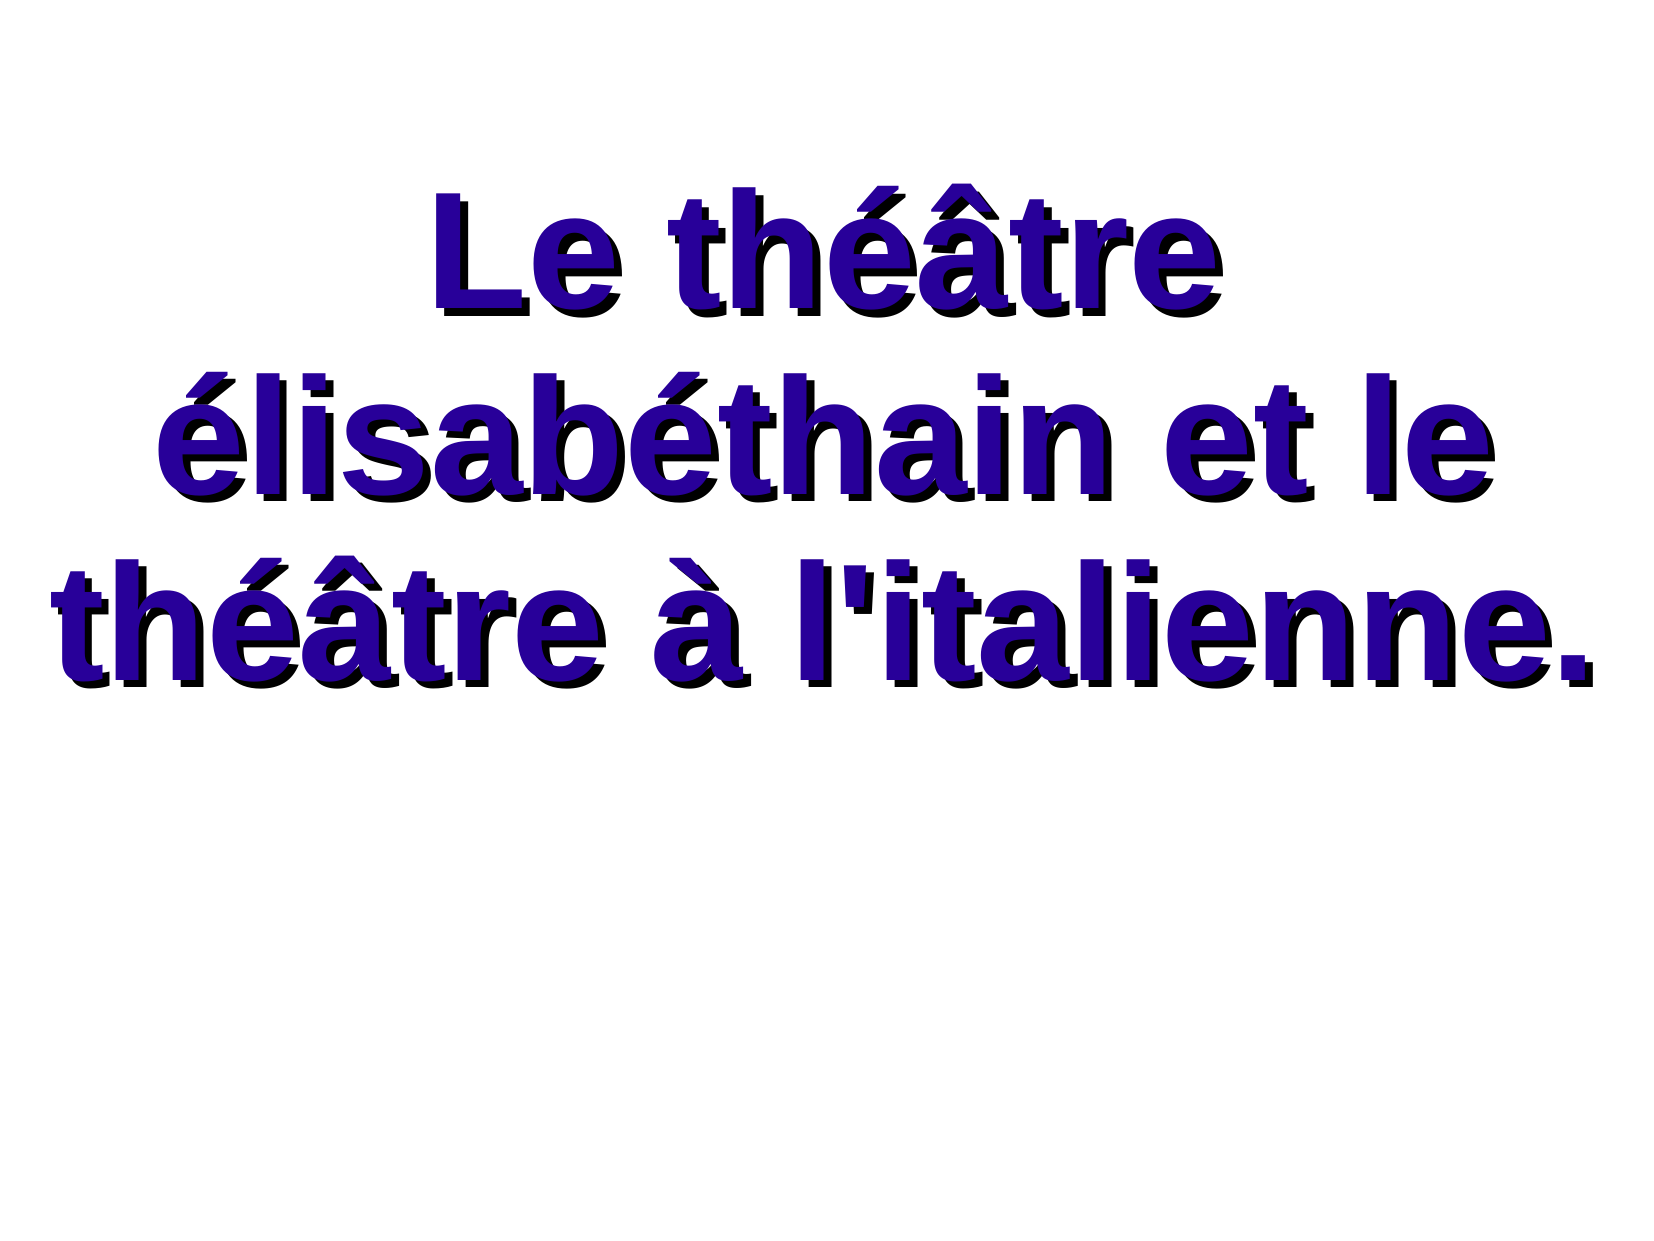

Le théâtre élisabéthain et le théâtre à l'italienne.